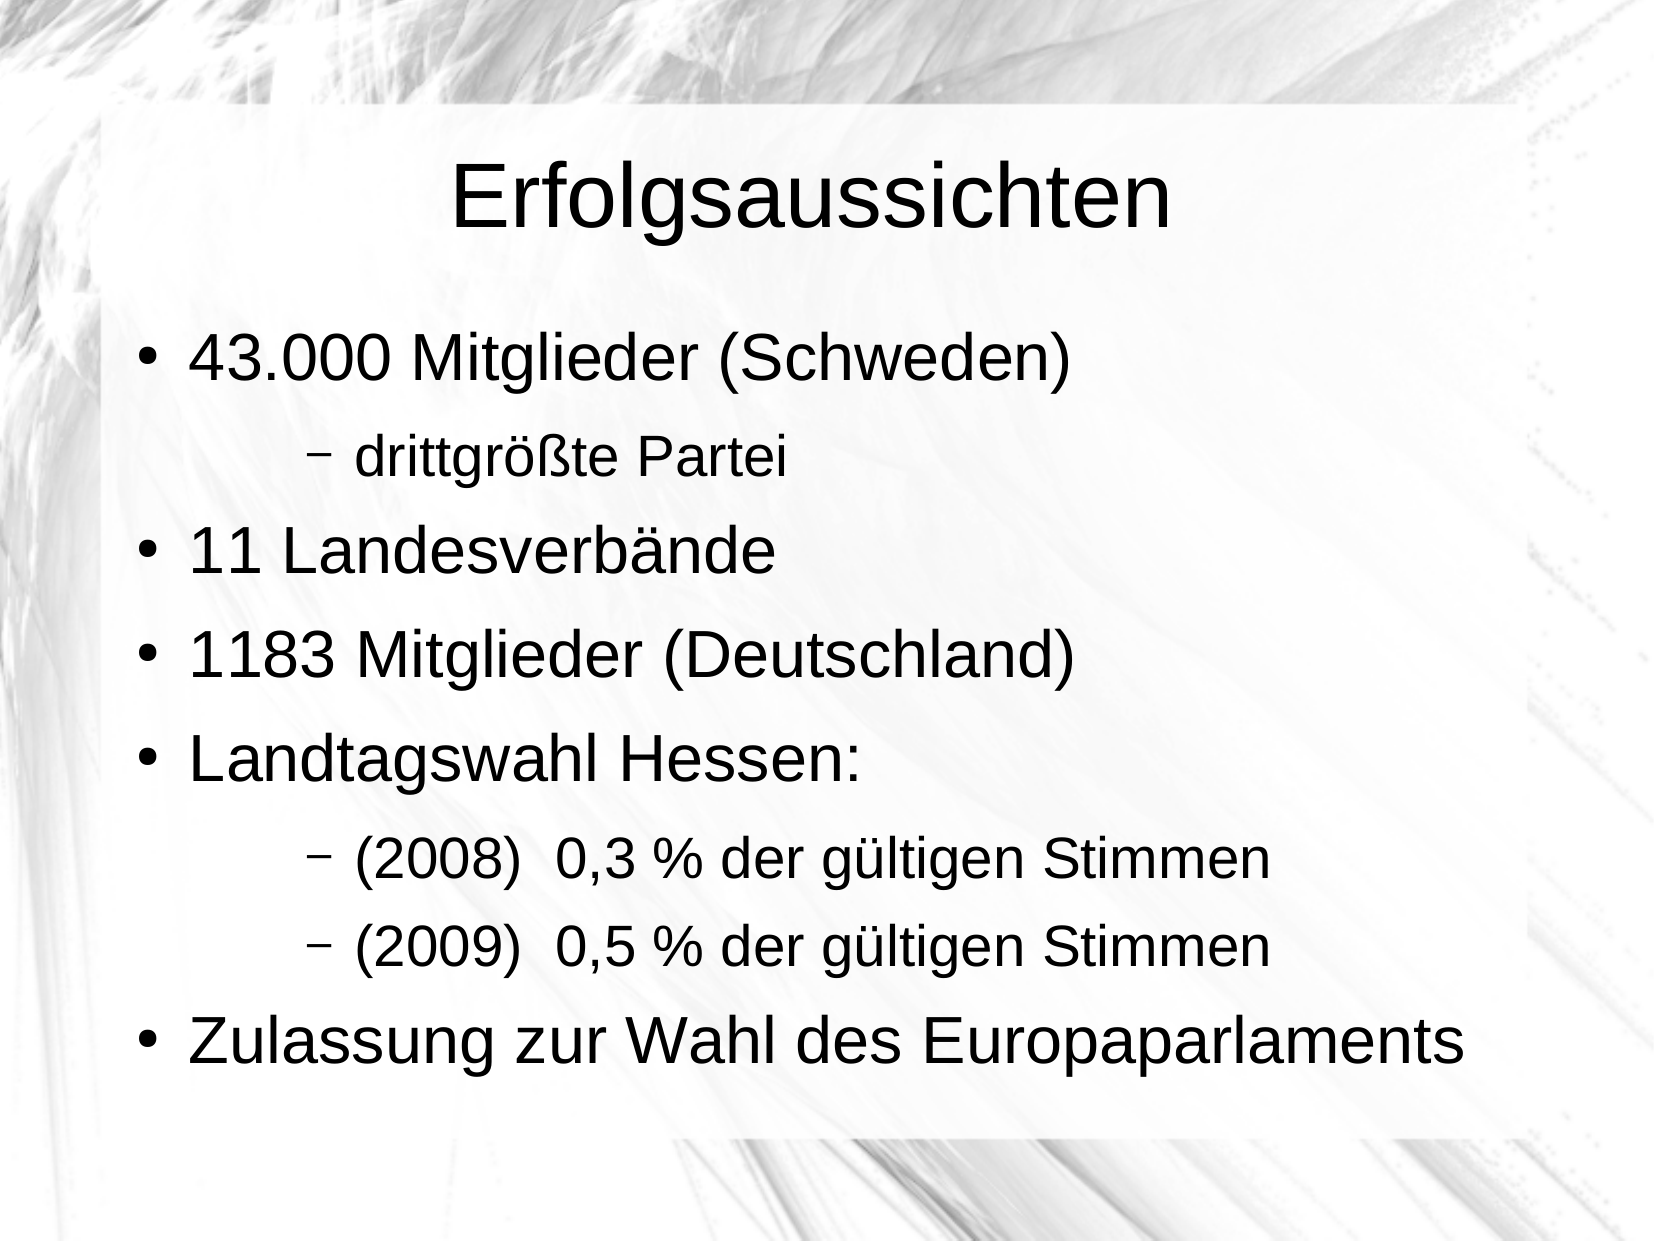

# Erfolgsaussichten
43.000 Mitglieder (Schweden)
drittgrößte Partei
11 Landesverbände
1183 Mitglieder (Deutschland)
Landtagswahl Hessen:
(2008) 0,3 % der gültigen Stimmen
(2009) 0,5 % der gültigen Stimmen
Zulassung zur Wahl des Europaparlaments